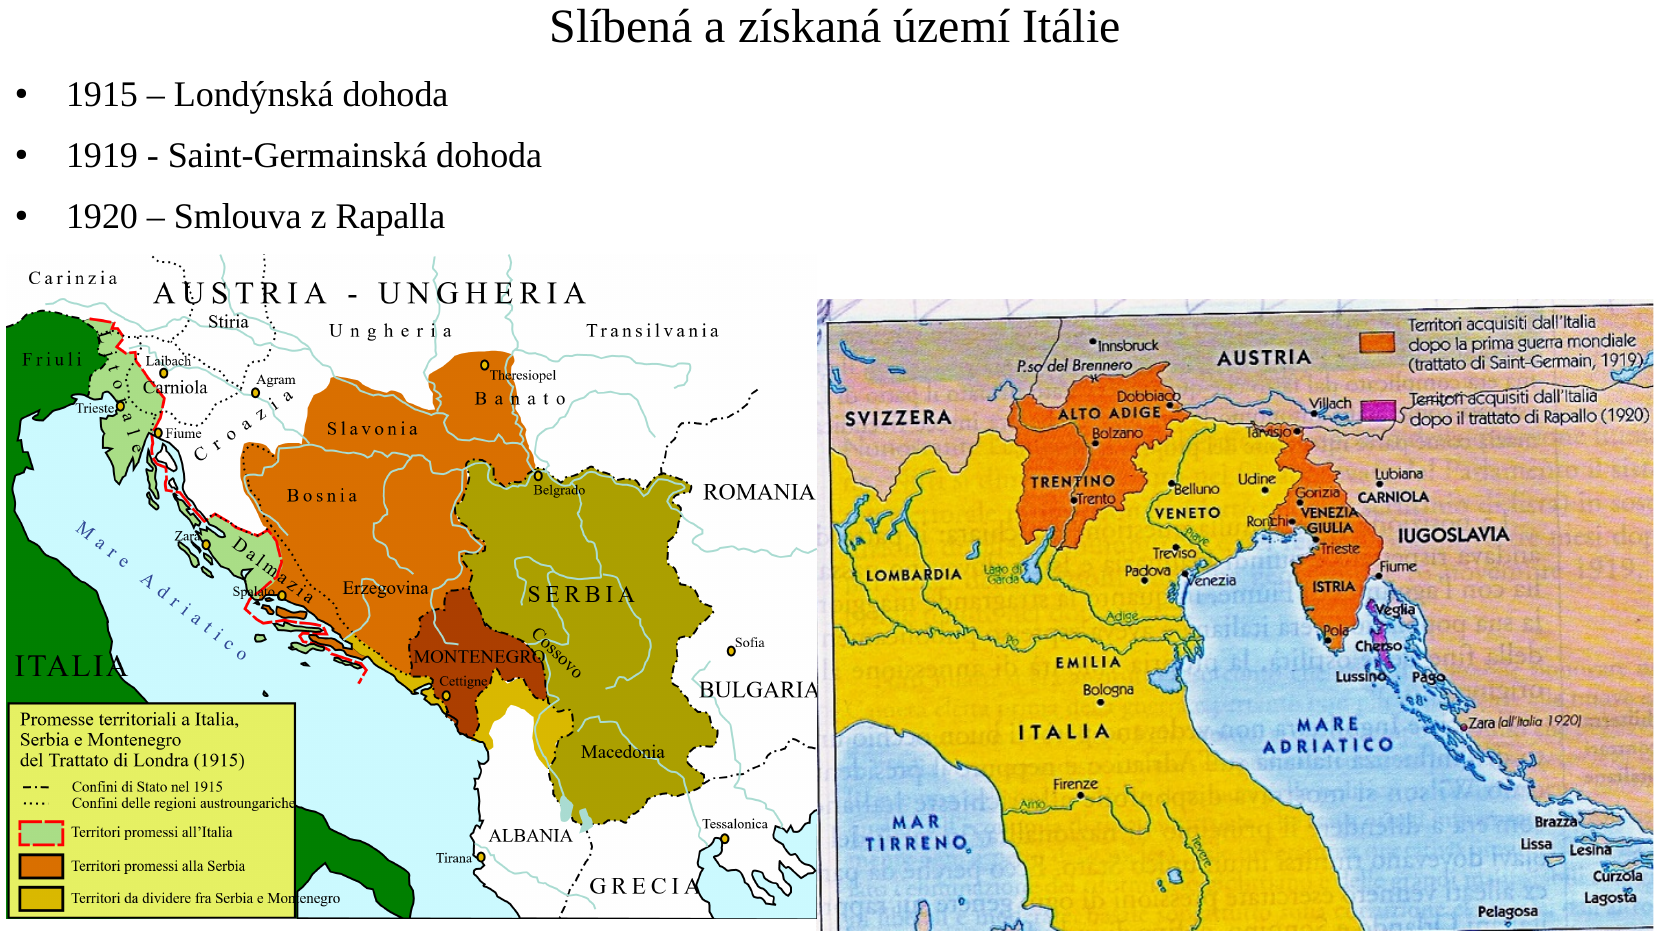

# Slíbená a získaná území Itálie
1915 – Londýnská dohoda
1919 - Saint-Germainská dohoda
1920 – Smlouva z Rapalla